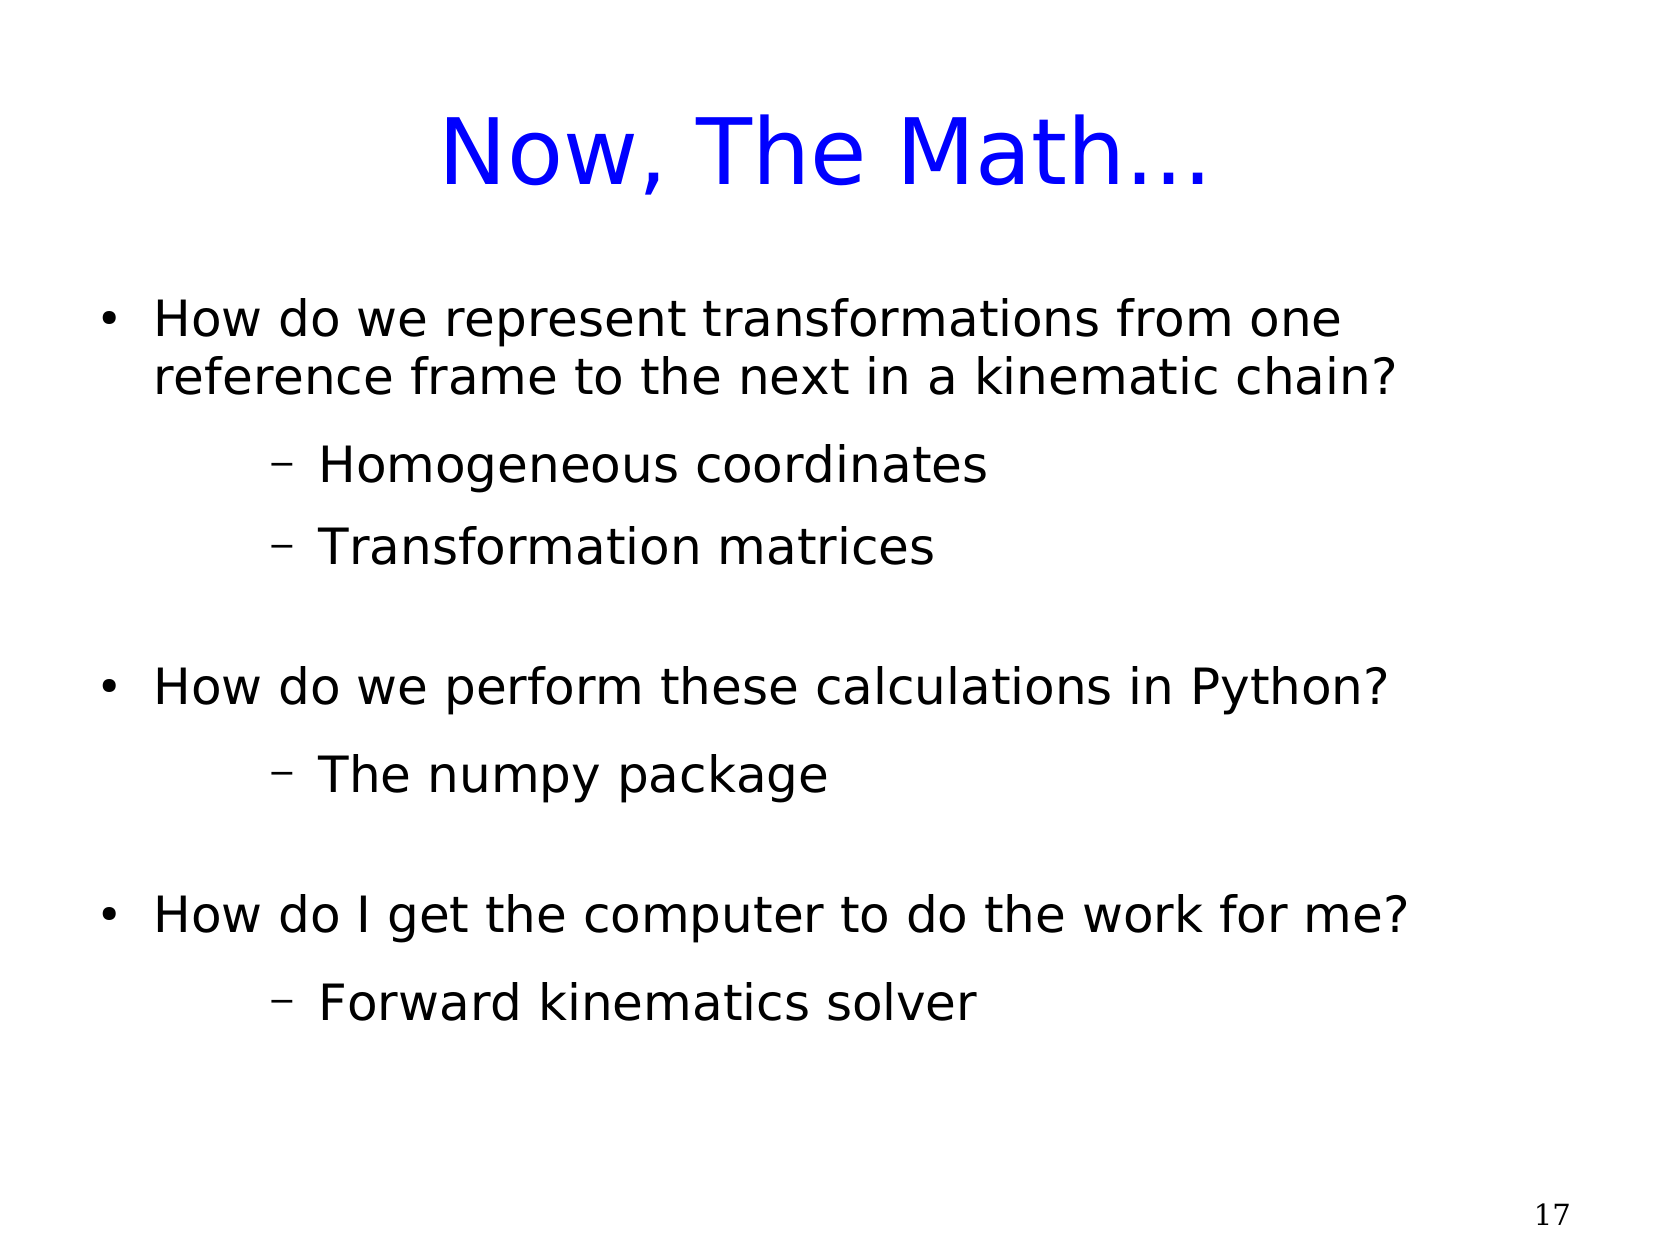

# Now, The Math...
How do we represent transformations from one reference frame to the next in a kinematic chain?
Homogeneous coordinates
Transformation matrices
How do we perform these calculations in Python?
The numpy package
How do I get the computer to do the work for me?
Forward kinematics solver
17